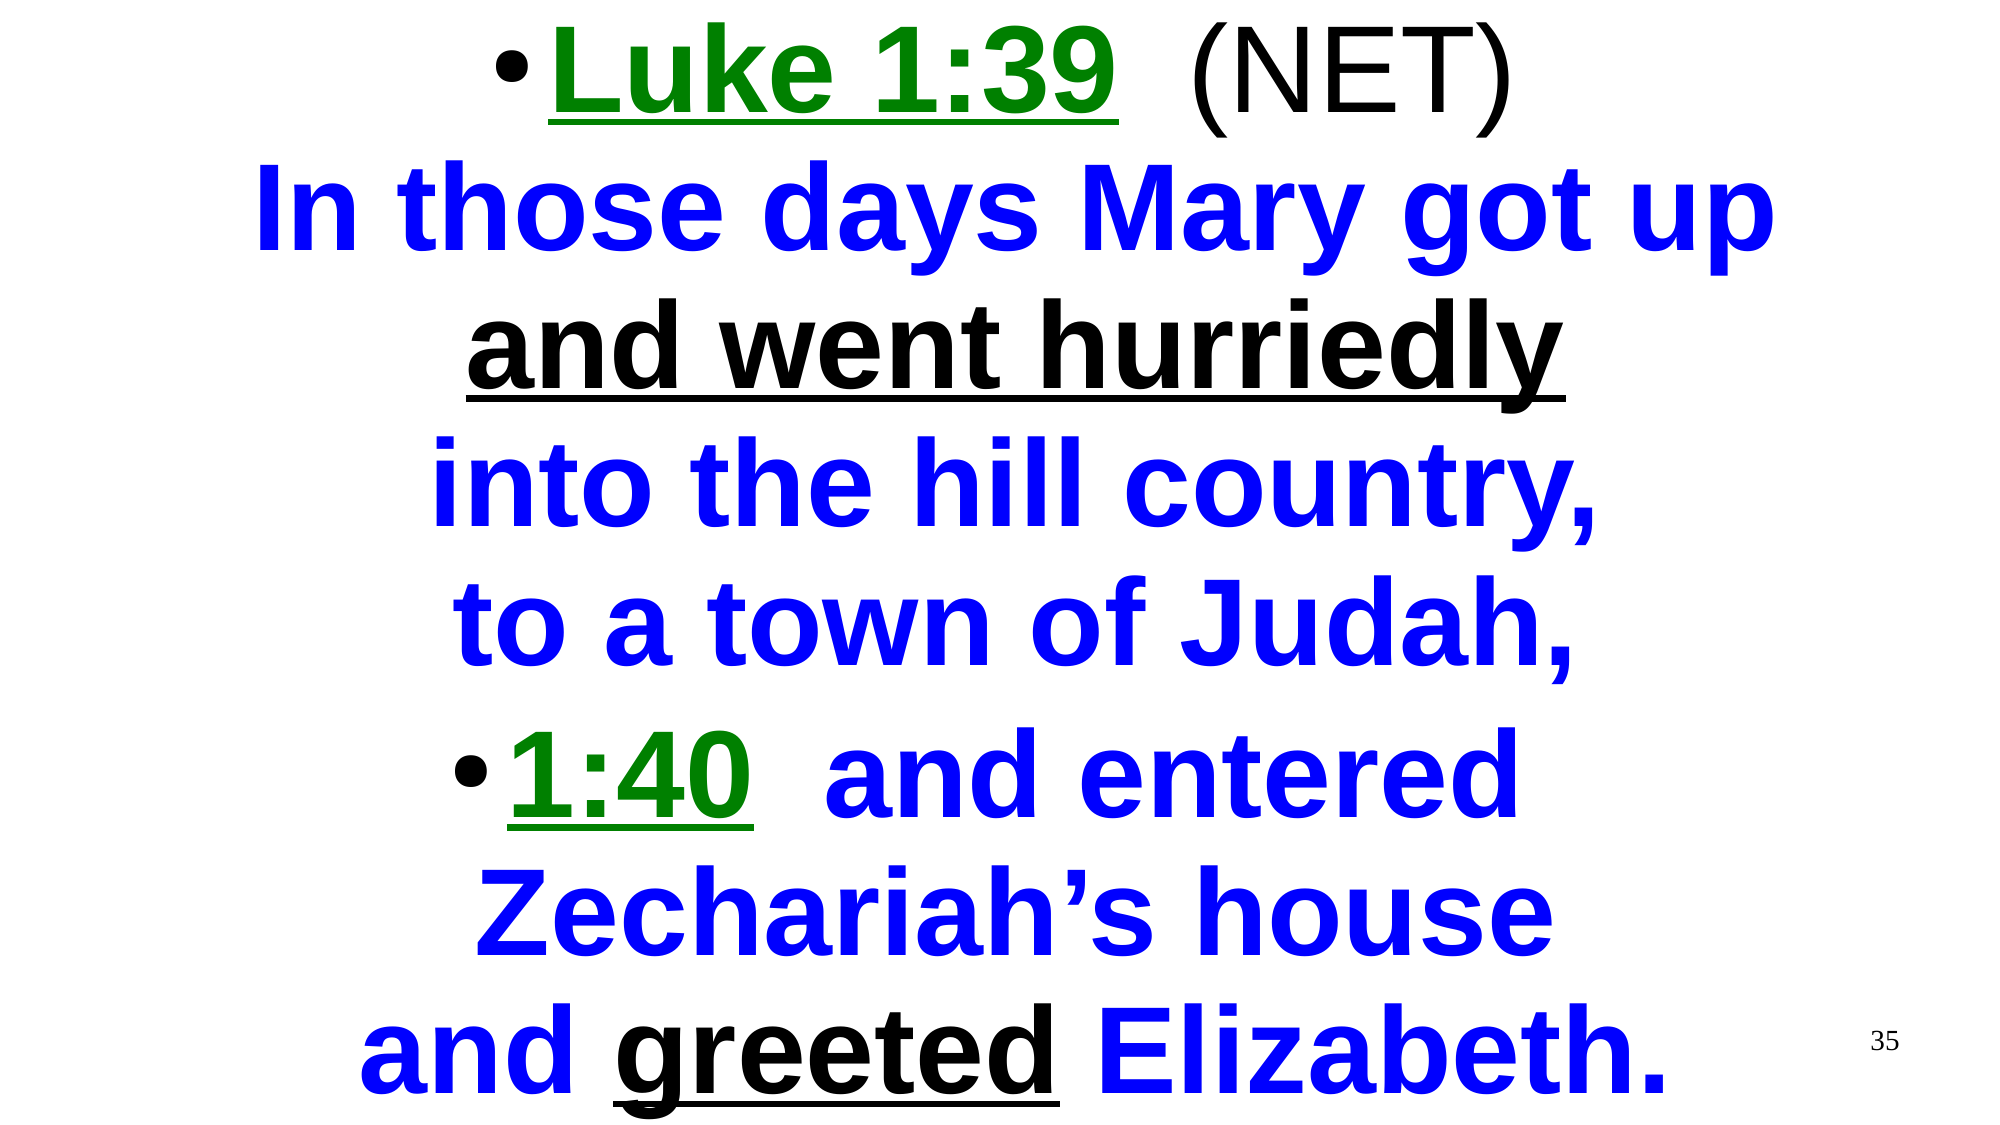

# Luke 1:39  (NET) In those days Mary got up and went hurriedly into the hill country, to a town of Judah,
1:40  and entered
Zechariah’s house
and greeted Elizabeth.
35